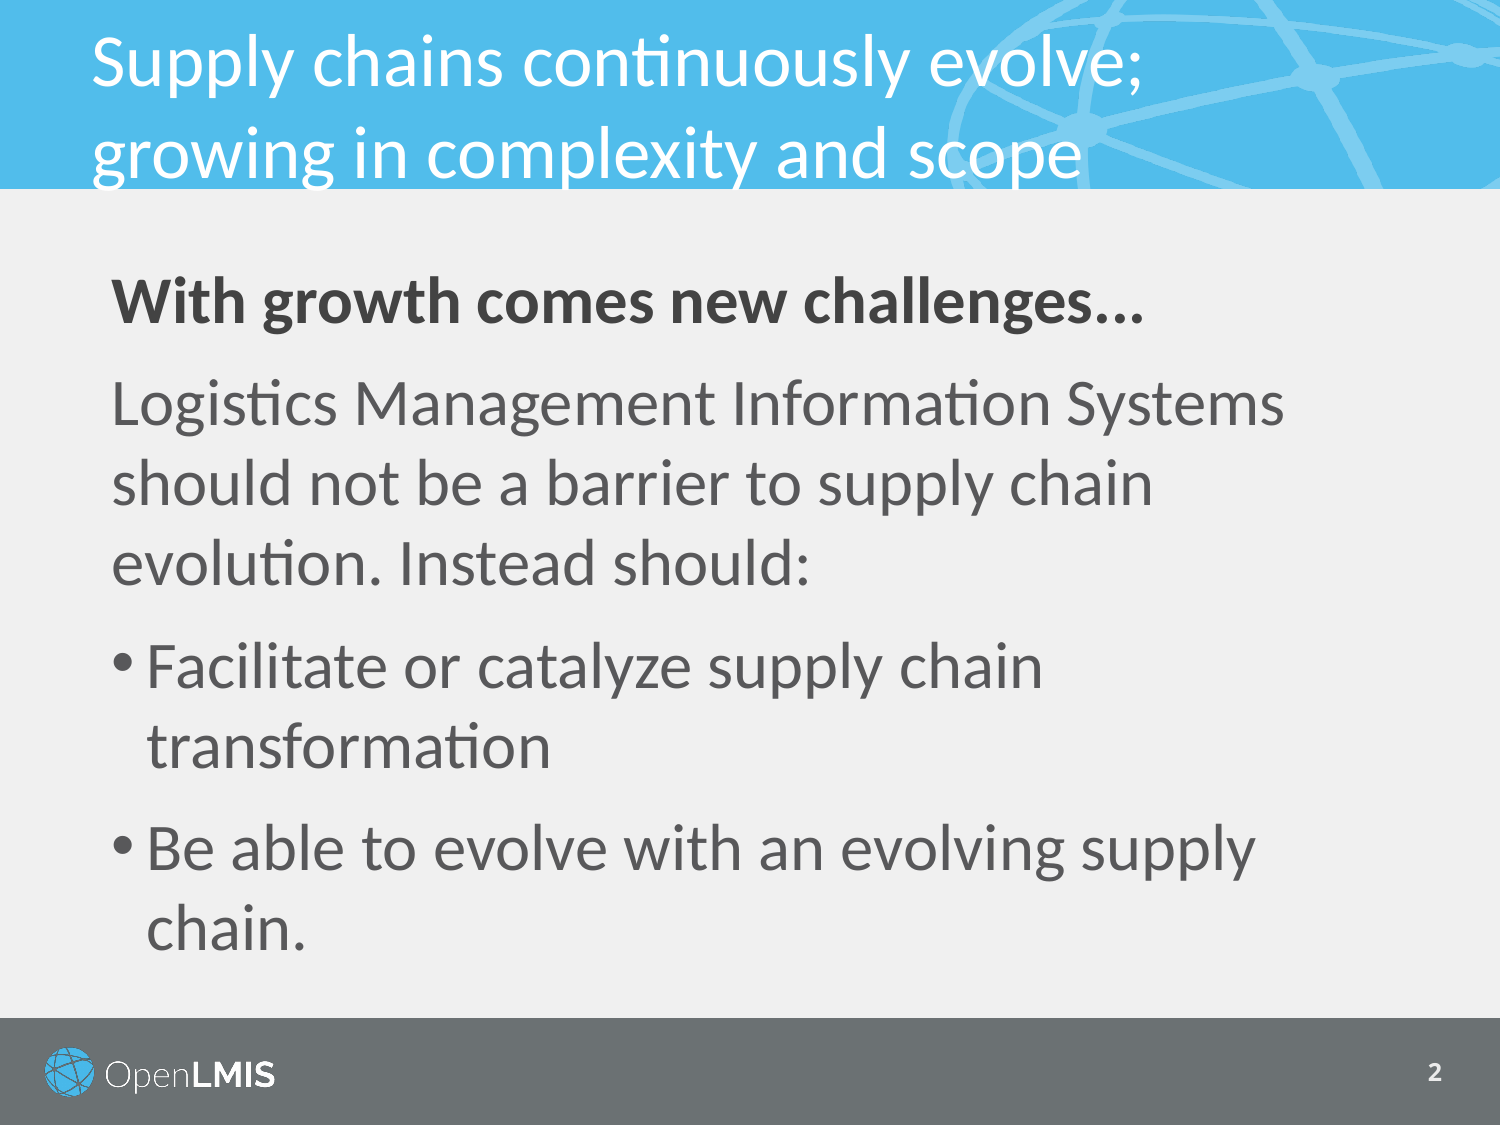

# Supply chains continuously evolve; growing in complexity and scope
With growth comes new challenges...
Logistics Management Information Systems should not be a barrier to supply chain evolution. Instead should:
Facilitate or catalyze supply chain transformation
Be able to evolve with an evolving supply chain.